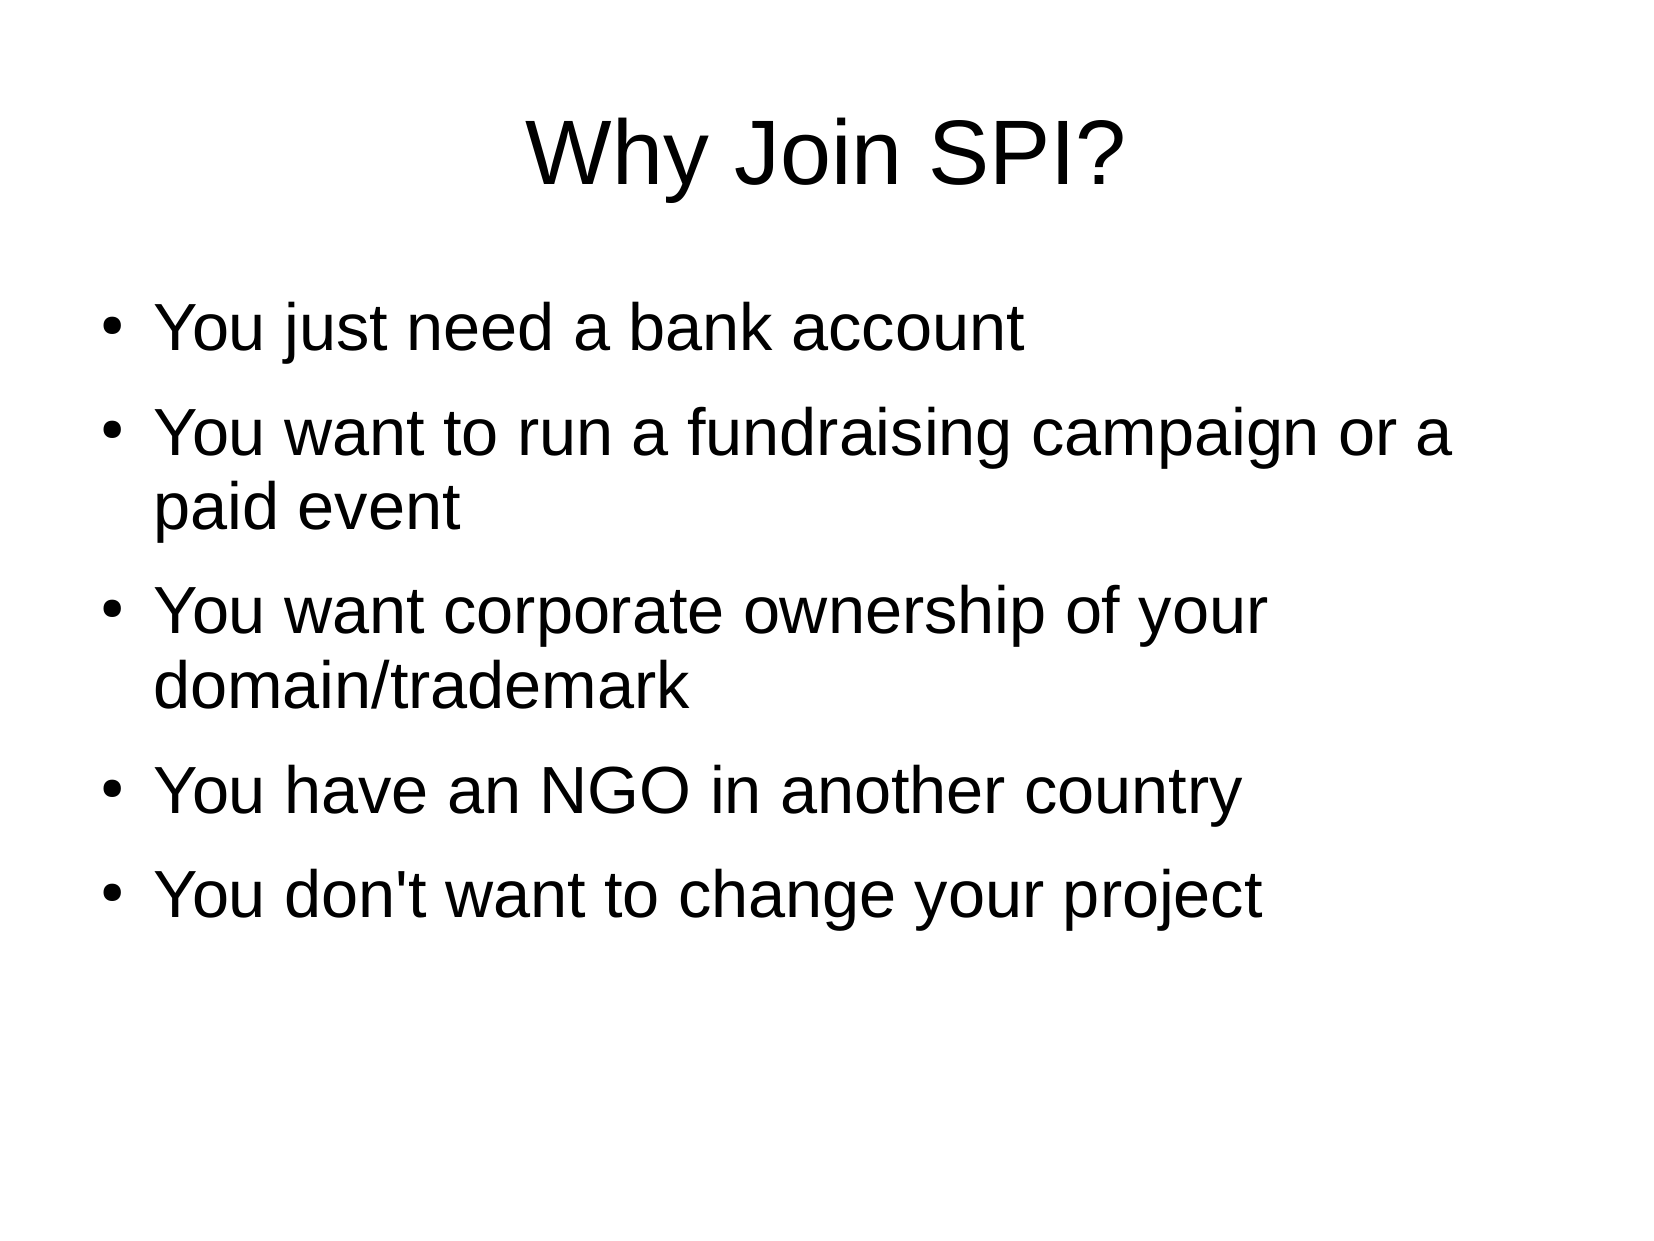

# Why Join SPI?
You just need a bank account
You want to run a fundraising campaign or a paid event
You want corporate ownership of your domain/trademark
You have an NGO in another country
You don't want to change your project